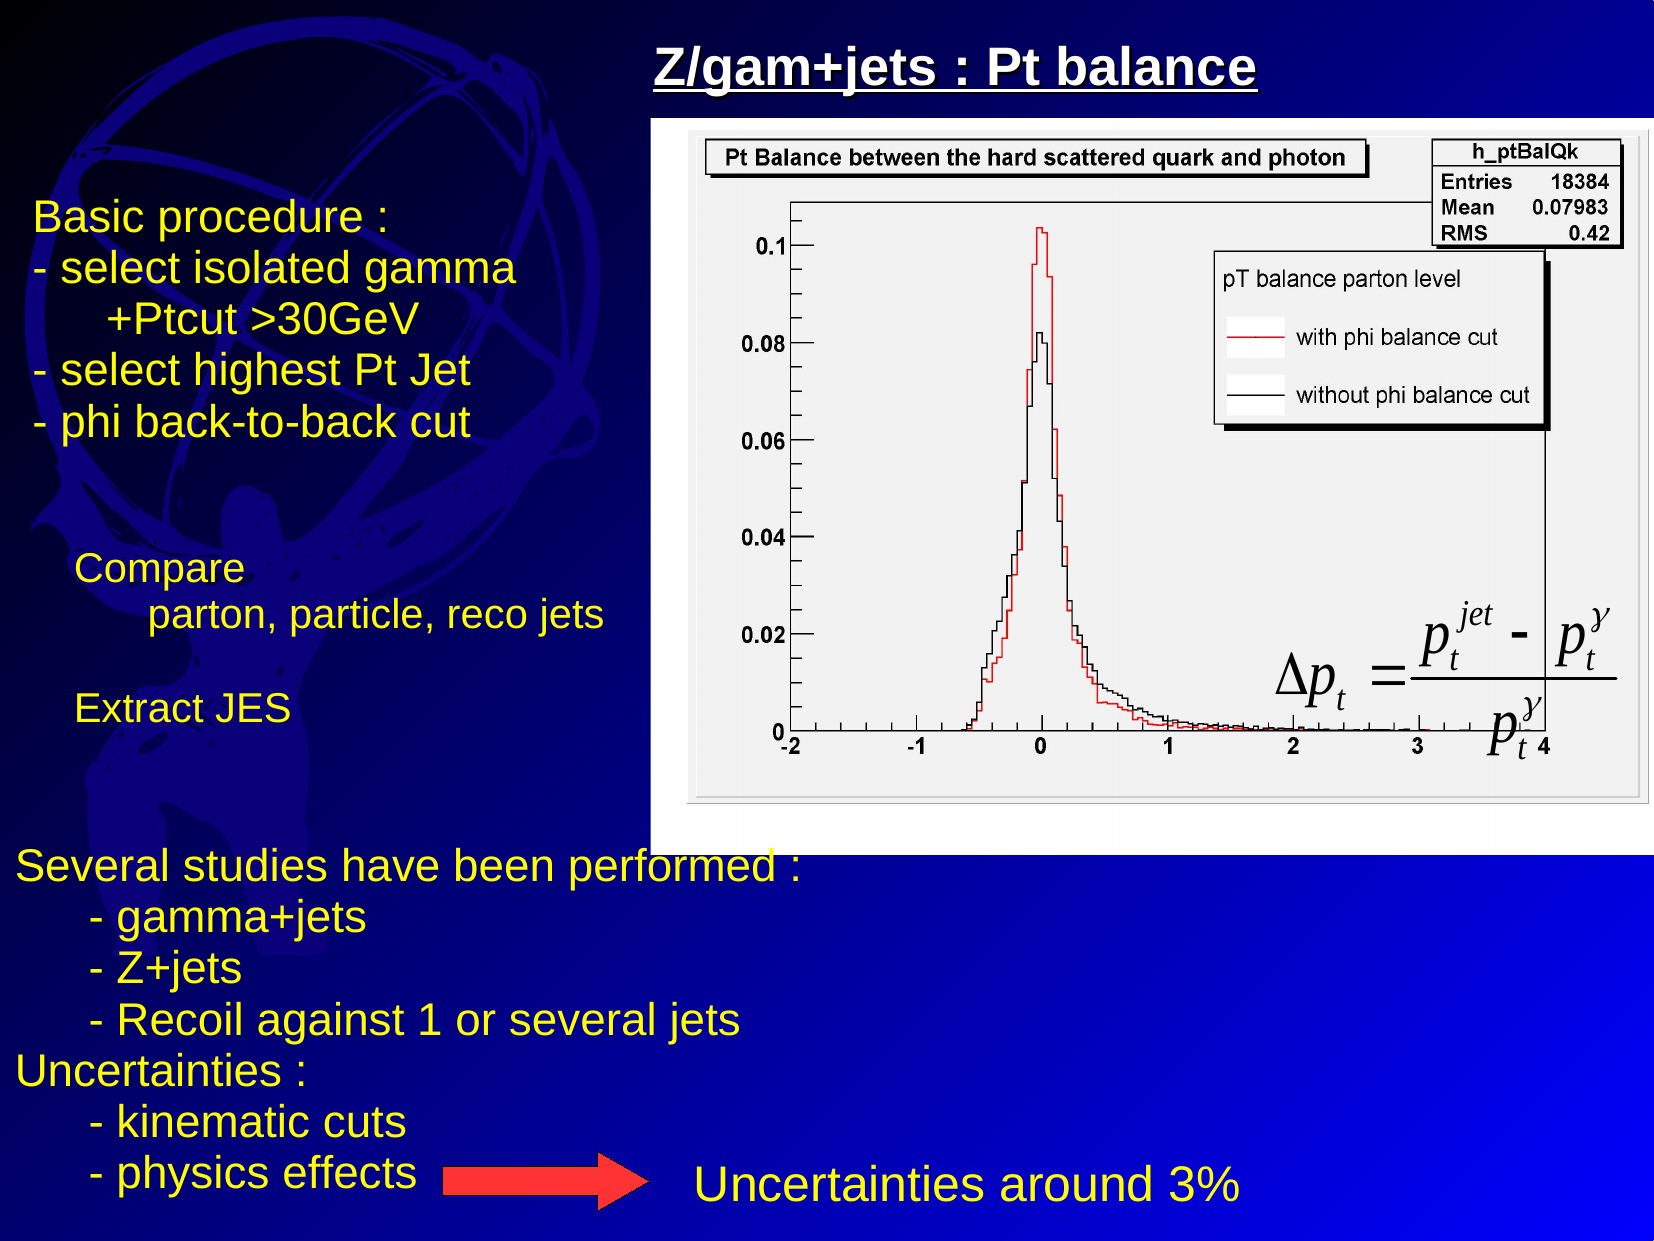

Z/gam+jets : Pt balance
Basic procedure :
- select isolated gamma
	+Ptcut >30GeV
- select highest Pt Jet
- phi back-to-back cut
Compare
	parton, particle, reco jets
Extract JES
Several studies have been performed :
	- gamma+jets
	- Z+jets
	- Recoil against 1 or several jets
Uncertainties :
	- kinematic cuts
	- physics effects
Uncertainties around 3%